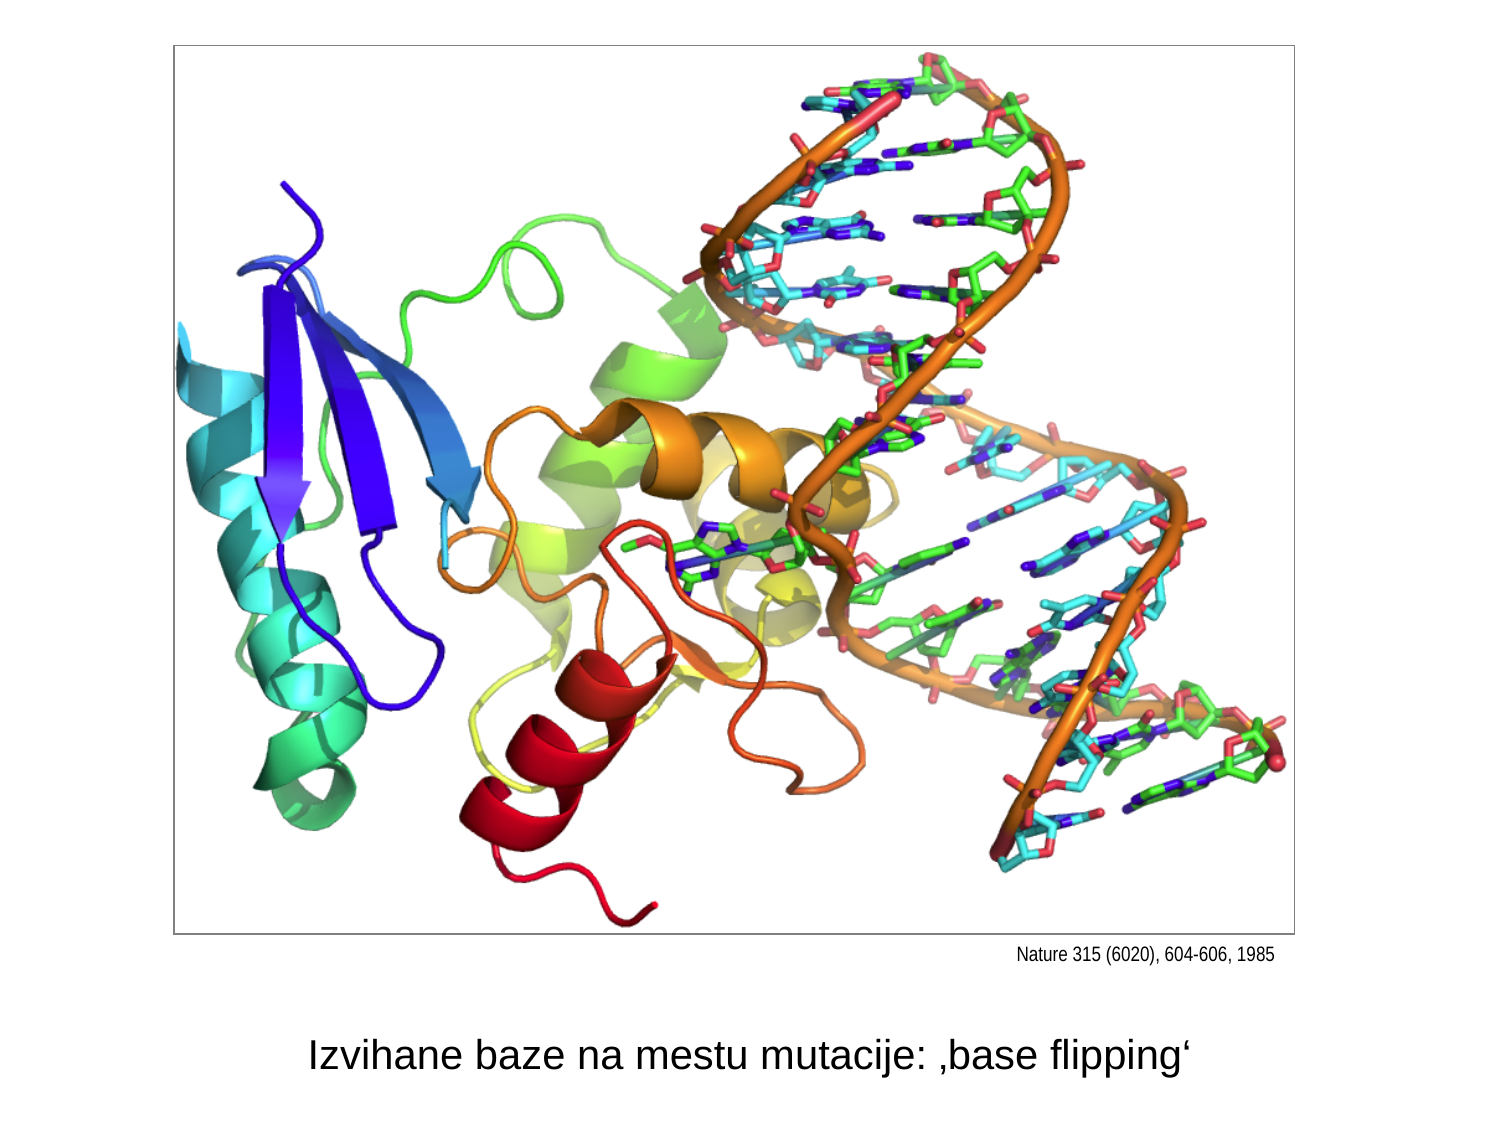

Nature 315 (6020), 604-606, 1985
Izvihane baze na mestu mutacije: ‚base flipping‘